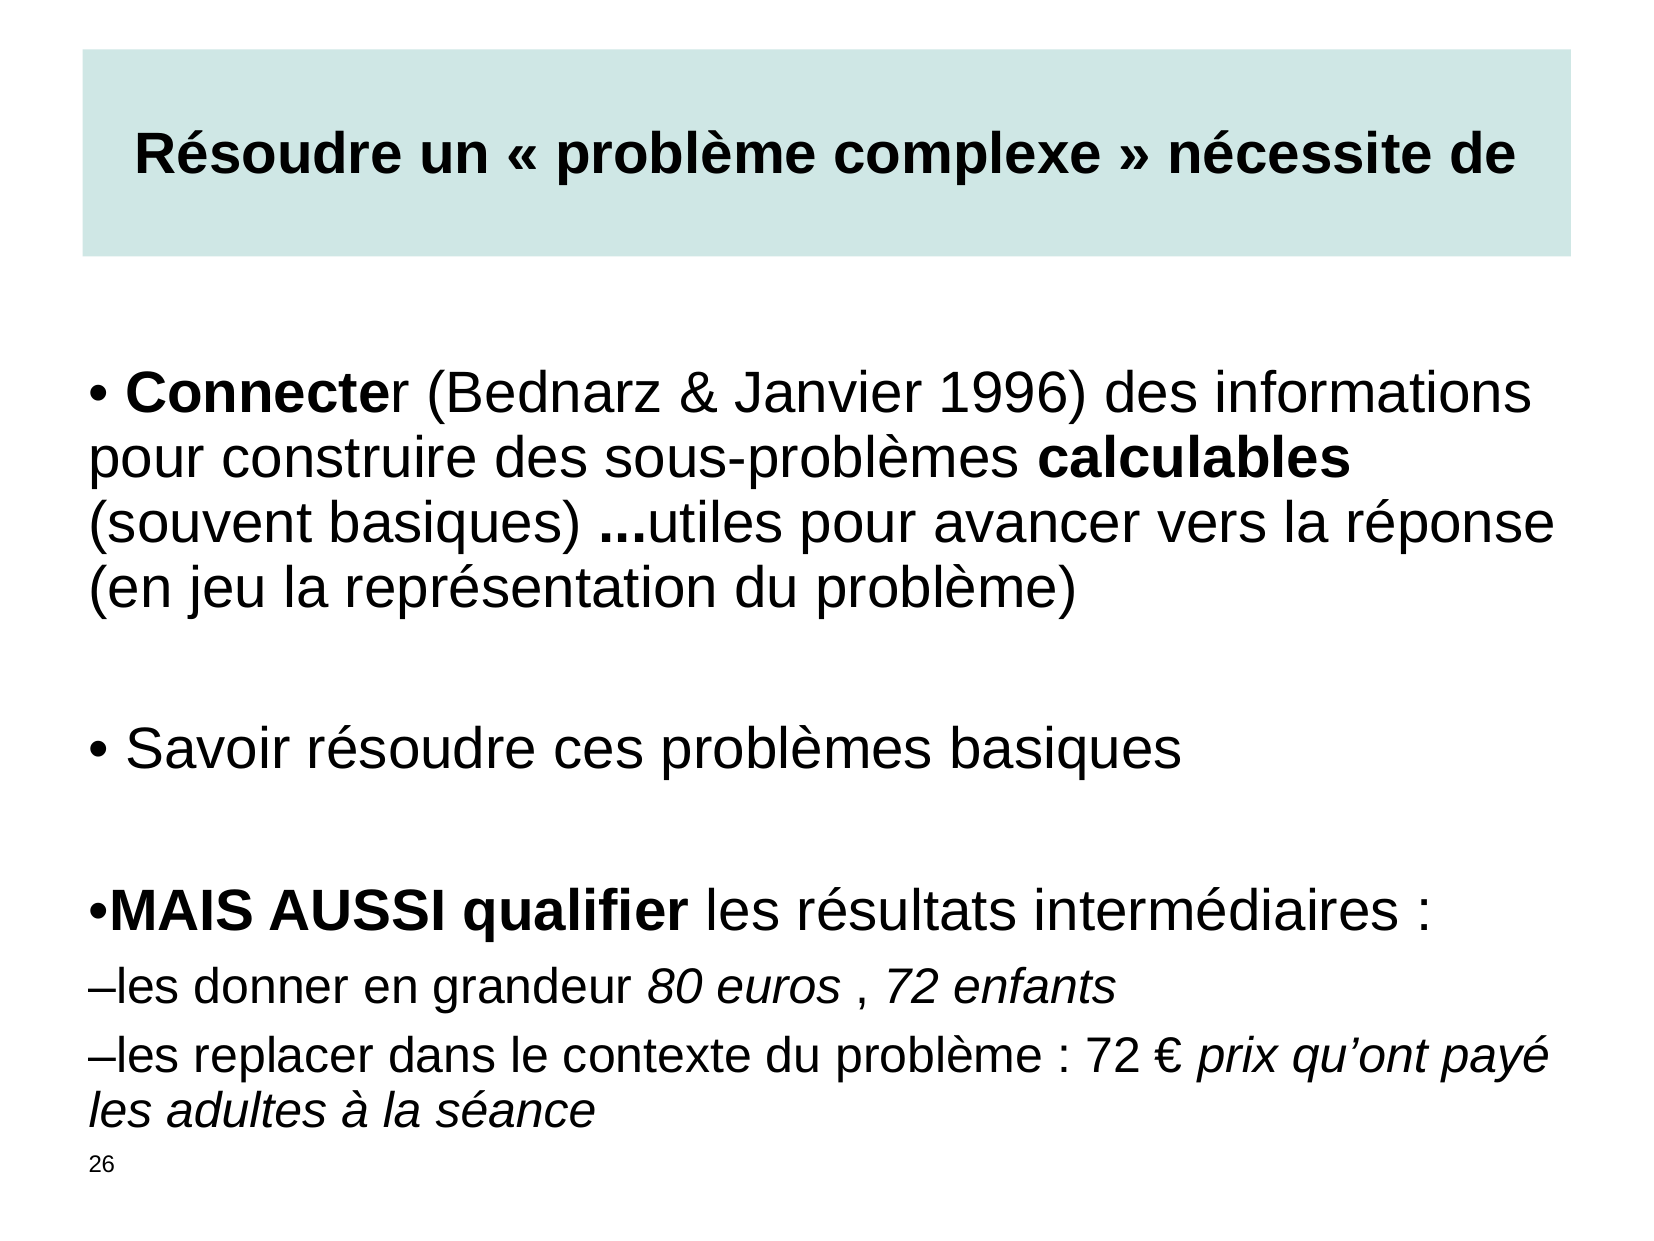

# Résoudre un « problème complexe » nécessite de
• Connecter (Bednarz & Janvier 1996) des informations pour construire des sous-problèmes calculables (souvent basiques) ...utiles pour avancer vers la réponse (en jeu la représentation du problème)
• Savoir résoudre ces problèmes basiques
•MAIS AUSSI qualifier les résultats intermédiaires :
–les donner en grandeur 80 euros , 72 enfants
–les replacer dans le contexte du problème : 72 € prix qu’ont payé les adultes à la séance
26